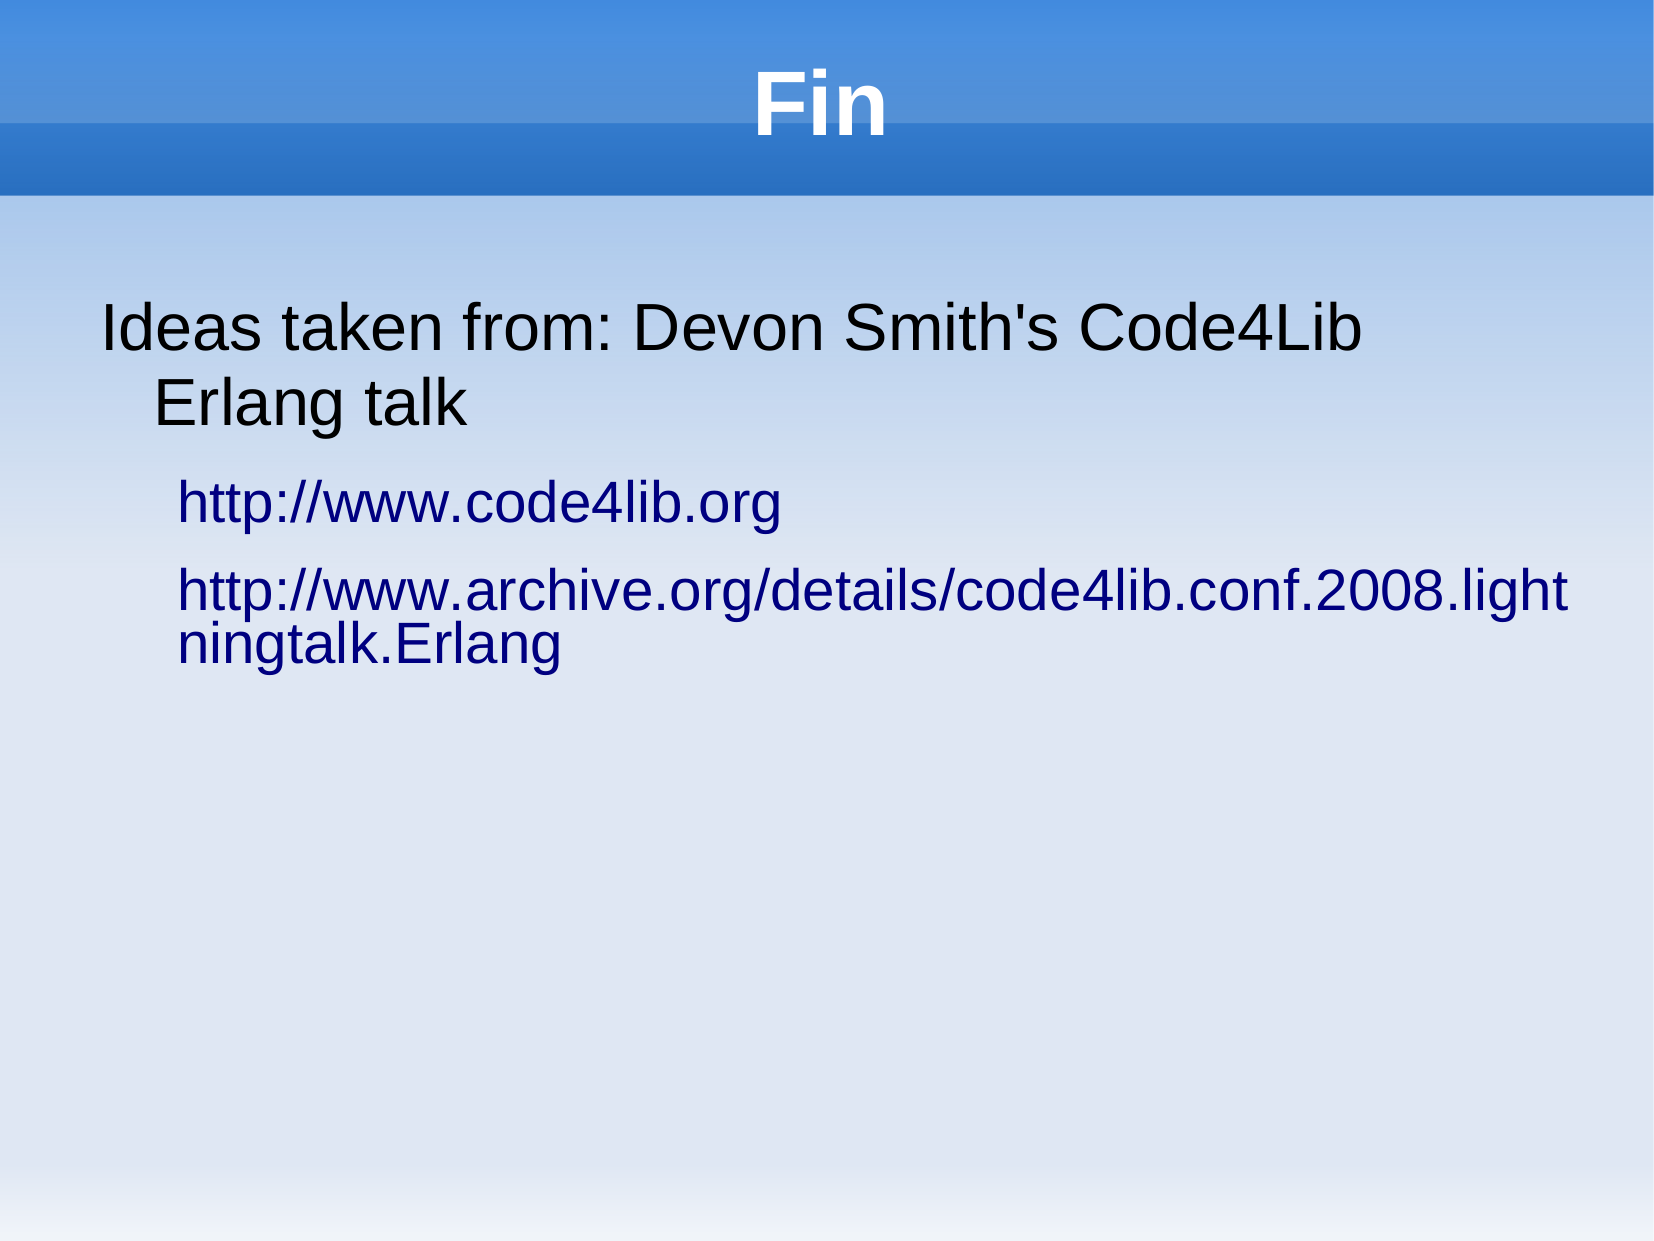

# Fin
Ideas taken from: Devon Smith's Code4Lib Erlang talk
http://www.code4lib.org
http://www.archive.org/details/code4lib.conf.2008.lightningtalk.Erlang